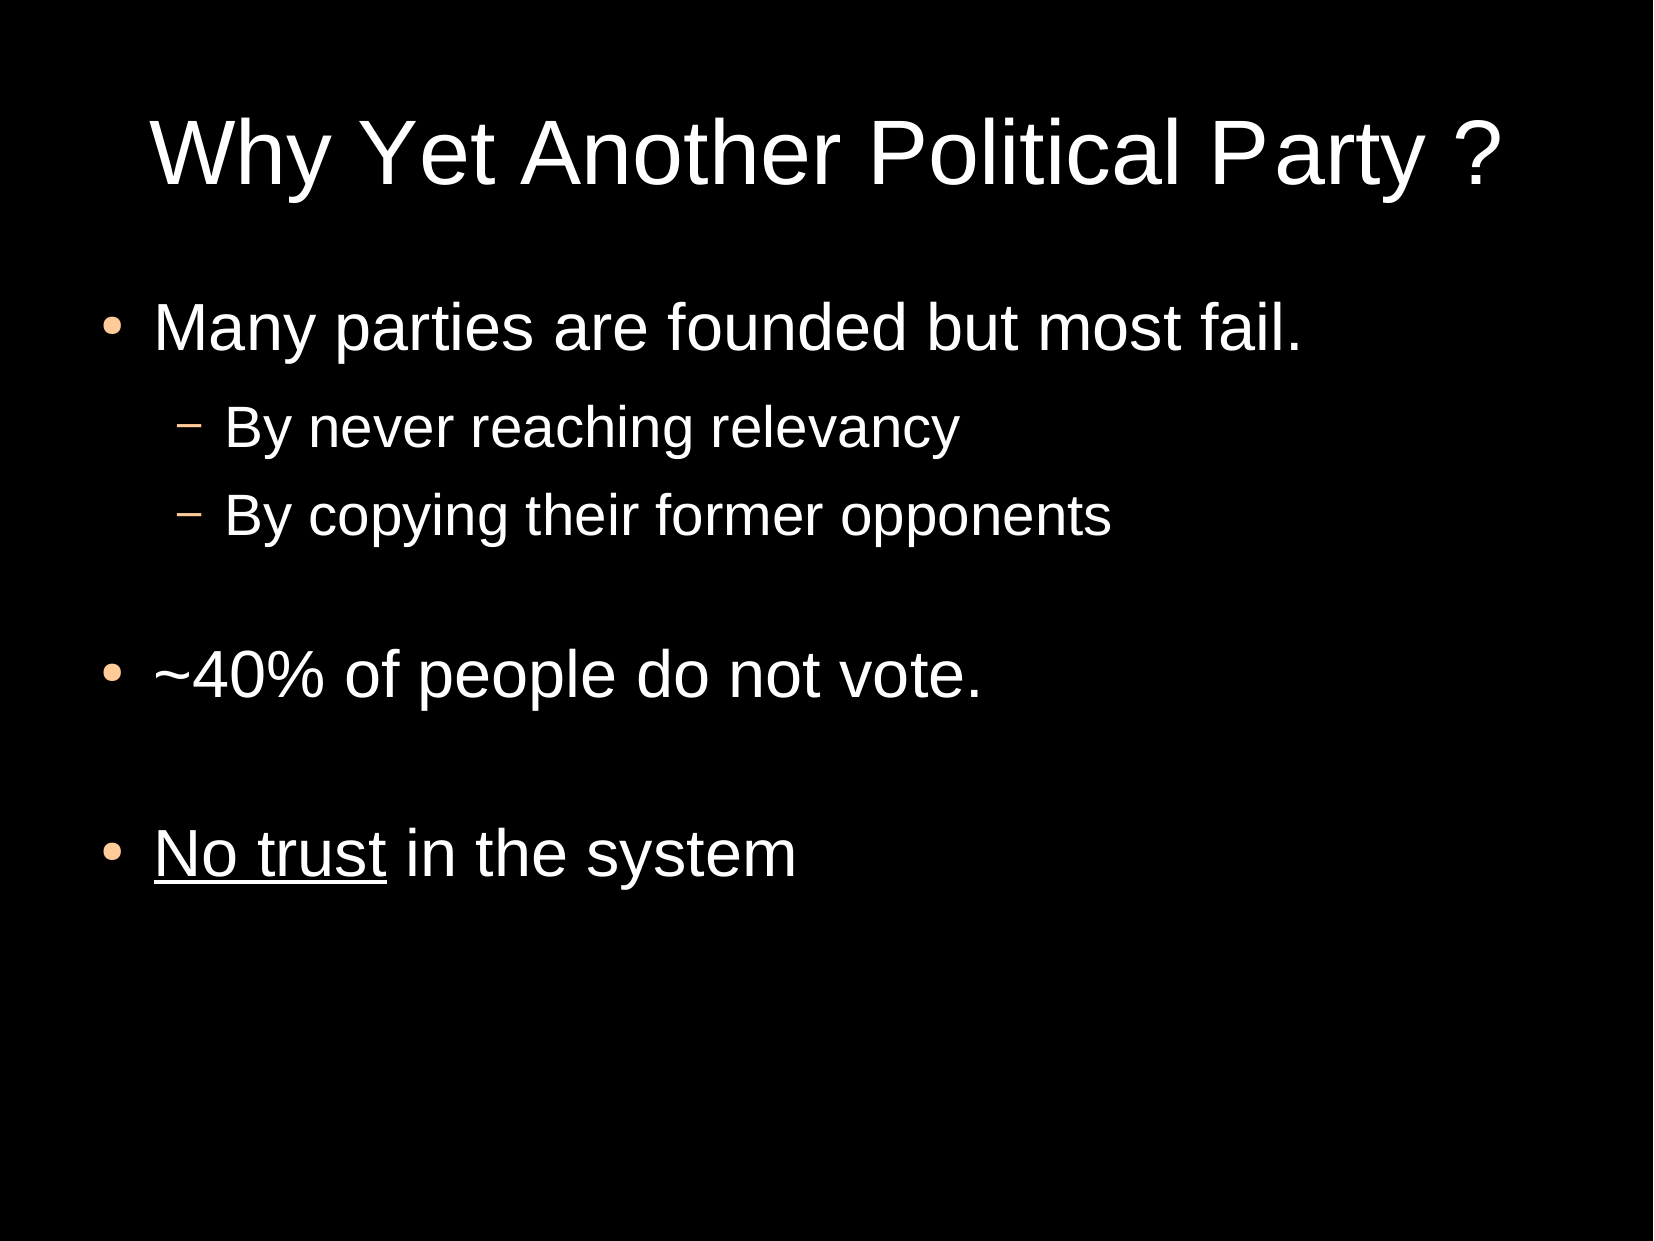

# Why Yet Another Political P	arty ?
Many parties are founded but most fail.
By never reaching relevancy
By copying their former opponents
~40% of people do not vote.
No trust in the system